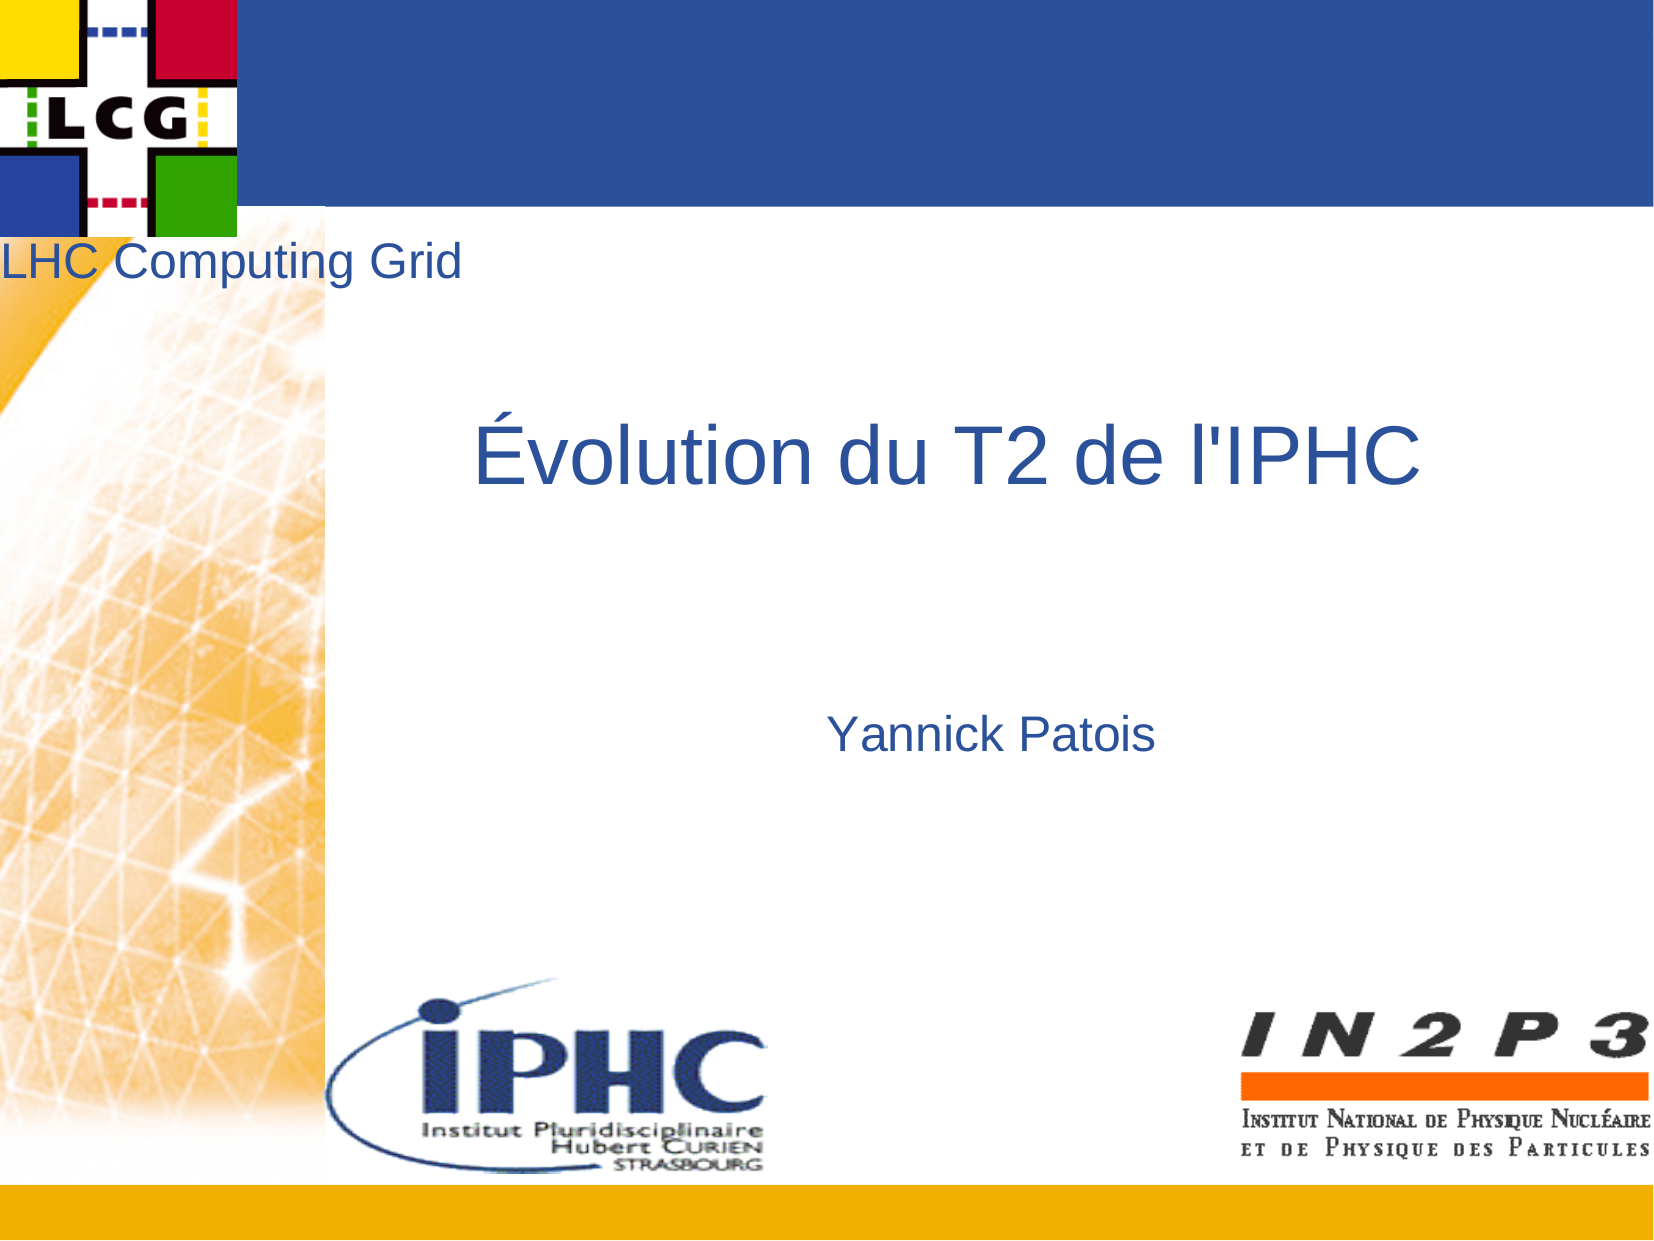

Évolution du T2 de l'IPHC
Yannick Patois